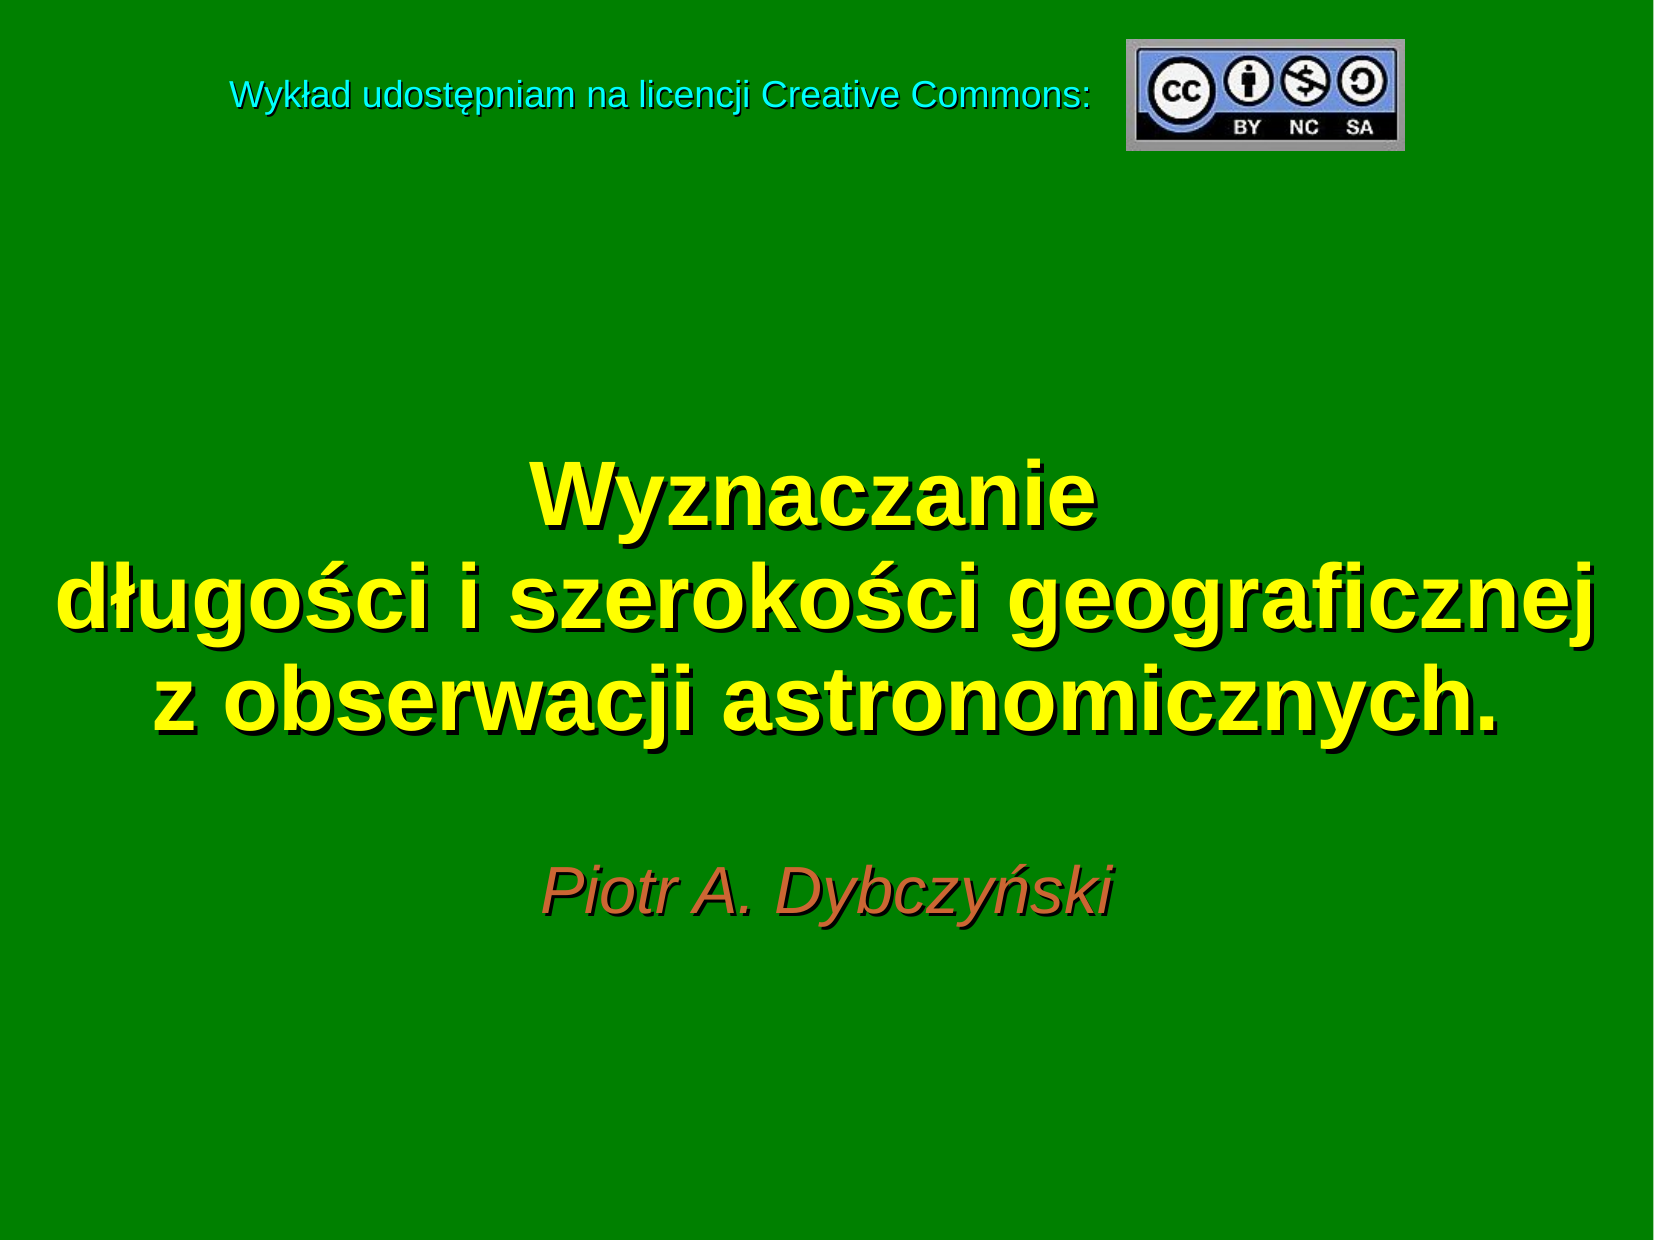

Wykład udostępniam na licencji Creative Commons:
# Wyznaczanie długości i szerokości geograficznej z obserwacji astronomicznych. Piotr A. Dybczyński